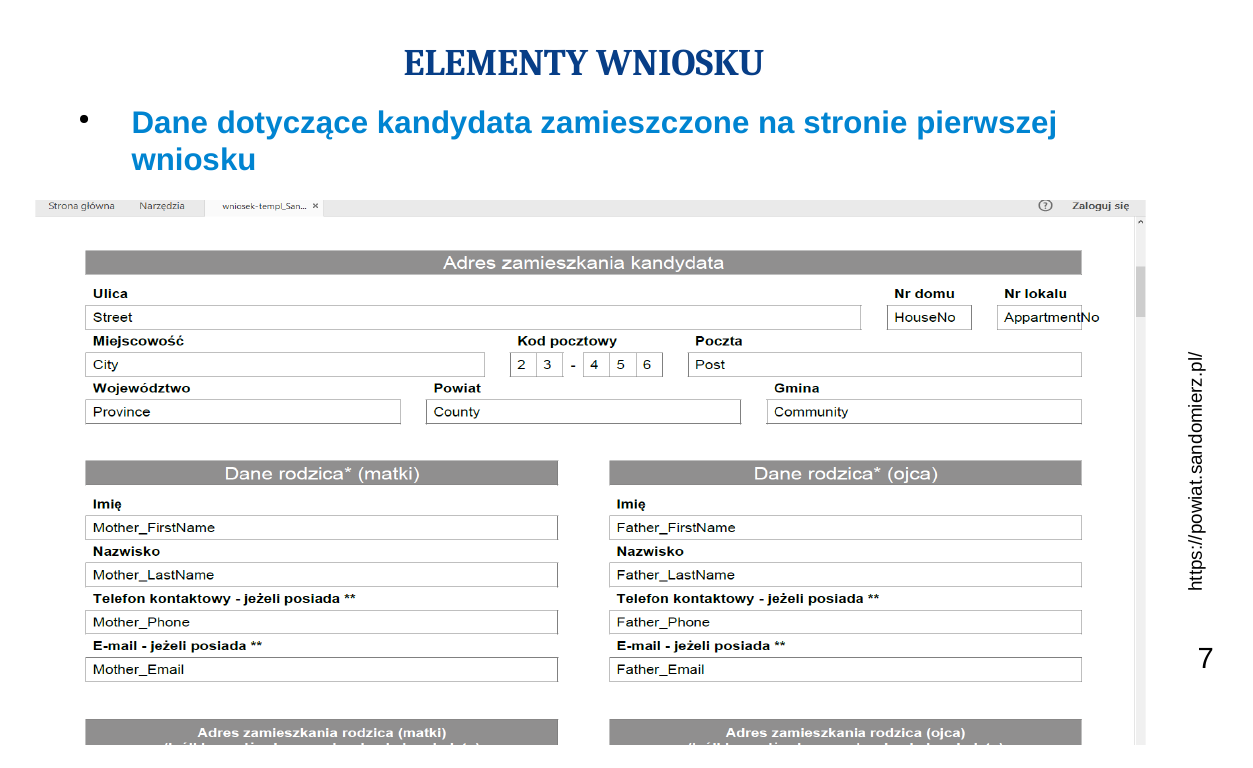

# ELEMENTY WNIOSKU
Dane dotyczące kandydata zamieszczone na stronie pierwszej wniosku
https://powiat.sandomierz.pl/
„Edukacja dla wszystkich – ramy rozwiązań legislacyjno-organizacyjnych na rzecz wysokiej jakości kształcenia włączającego dla wszystkich osób uczących się